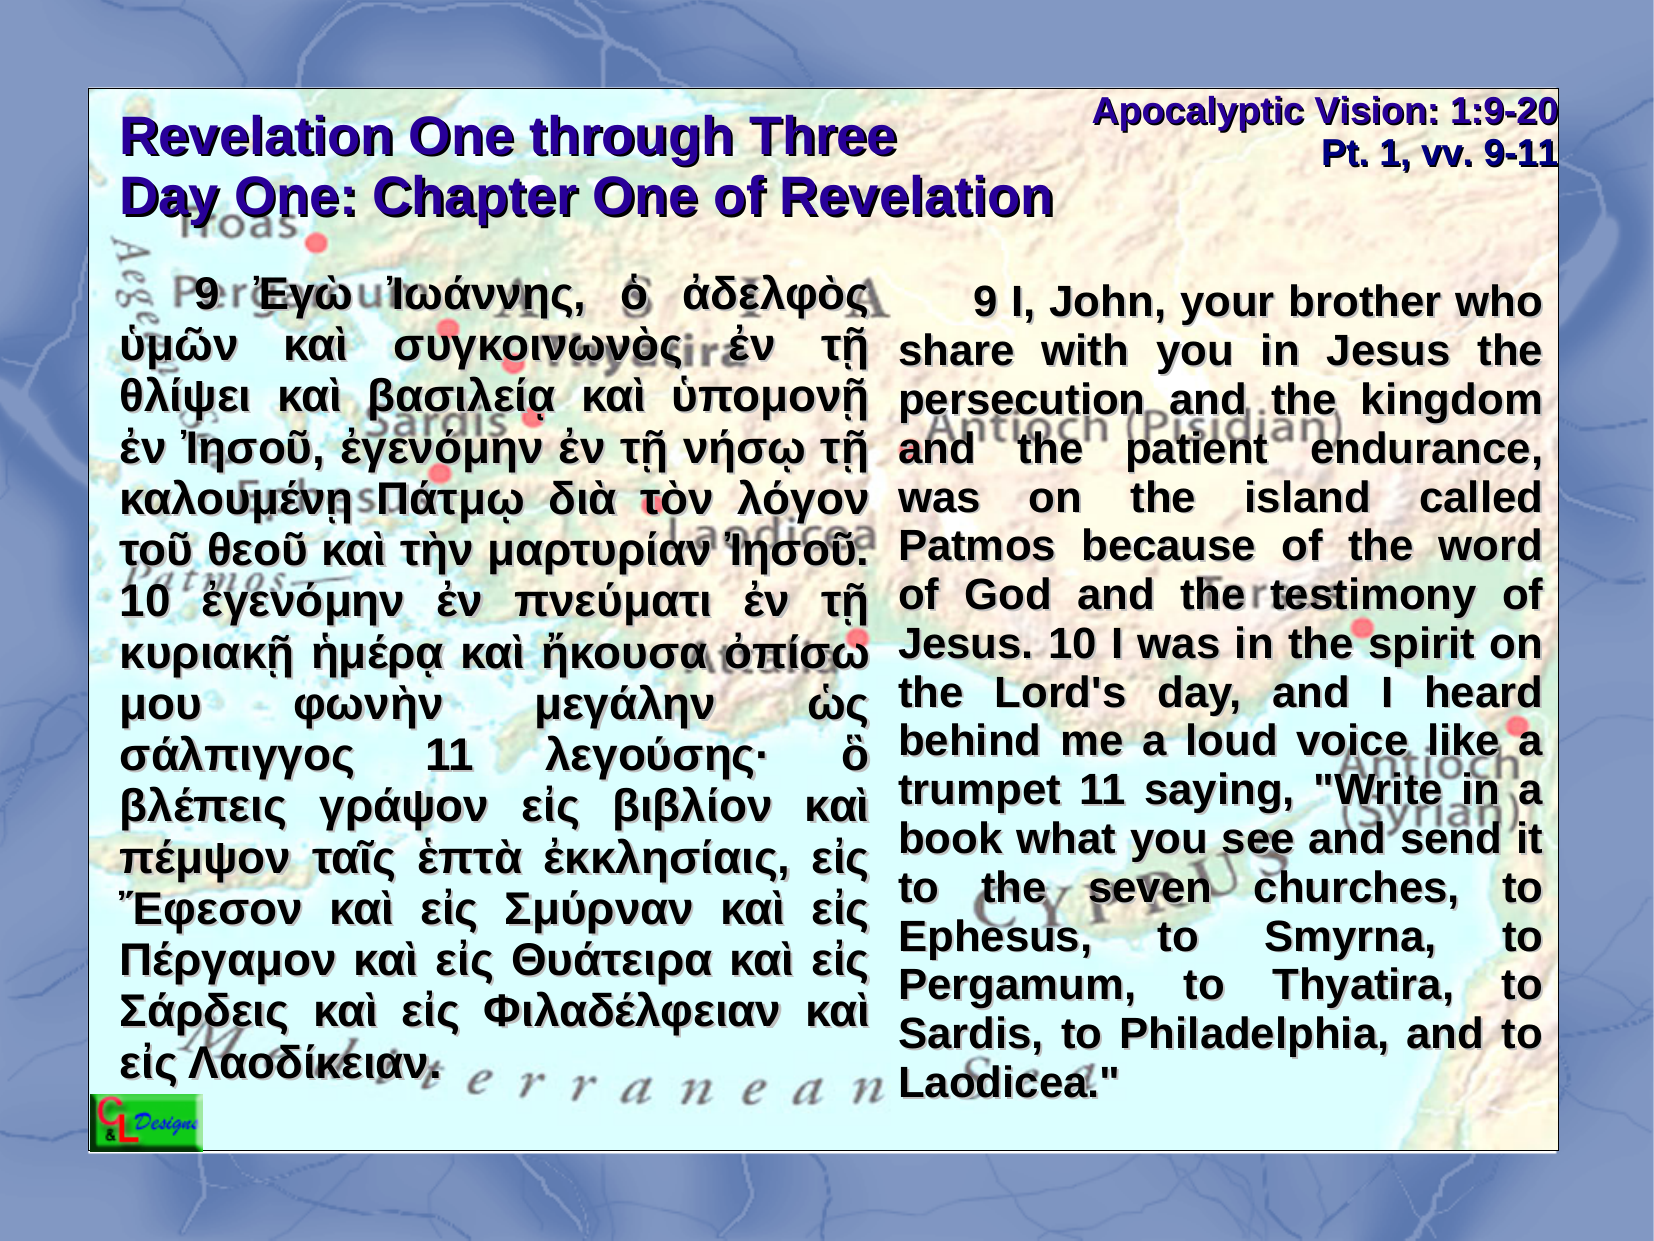

Apocalyptic Vision: 1:9-20
 Pt. 1, vv. 9-11
# Revelation One through Three Day One: Chapter One of Revelation
	9 Ἐγὼ Ἰωάννης, ὁ ἀδελφὸς ὑμῶν καὶ συγκοινωνὸς ἐν τῇ θλίψει καὶ βασιλείᾳ καὶ ὑπομονῇ ἐν Ἰησοῦ, ἐγενόμην ἐν τῇ νήσῳ τῇ καλουμένῃ Πάτμῳ διὰ τὸν λόγον τοῦ θεοῦ καὶ τὴν μαρτυρίαν Ἰησοῦ. 10 ἐγενόμην ἐν πνεύματι ἐν τῇ κυριακῇ ἡμέρᾳ καὶ ἤκουσα ὀπίσω μου φωνὴν μεγάλην ὡς σάλπιγγος 11 λεγούσης· ὃ βλέπεις γράψον εἰς βιβλίον καὶ πέμψον ταῖς ἑπτὰ ἐκκλησίαις, εἰς Ἔφεσον καὶ εἰς Σμύρναν καὶ εἰς Πέργαμον καὶ εἰς Θυάτειρα καὶ εἰς Σάρδεις καὶ εἰς Φιλαδέλφειαν καὶ εἰς Λαοδίκειαν.
	9 I, John, your brother who share with you in Jesus the persecution and the kingdom and the patient endurance, was on the island called Patmos because of the word of God and the testimony of Jesus. 10 I was in the spirit on the Lord's day, and I heard behind me a loud voice like a trumpet 11 saying, "Write in a book what you see and send it to the seven churches, to Ephesus, to Smyrna, to Pergamum, to Thyatira, to Sardis, to Philadelphia, and to Laodicea."